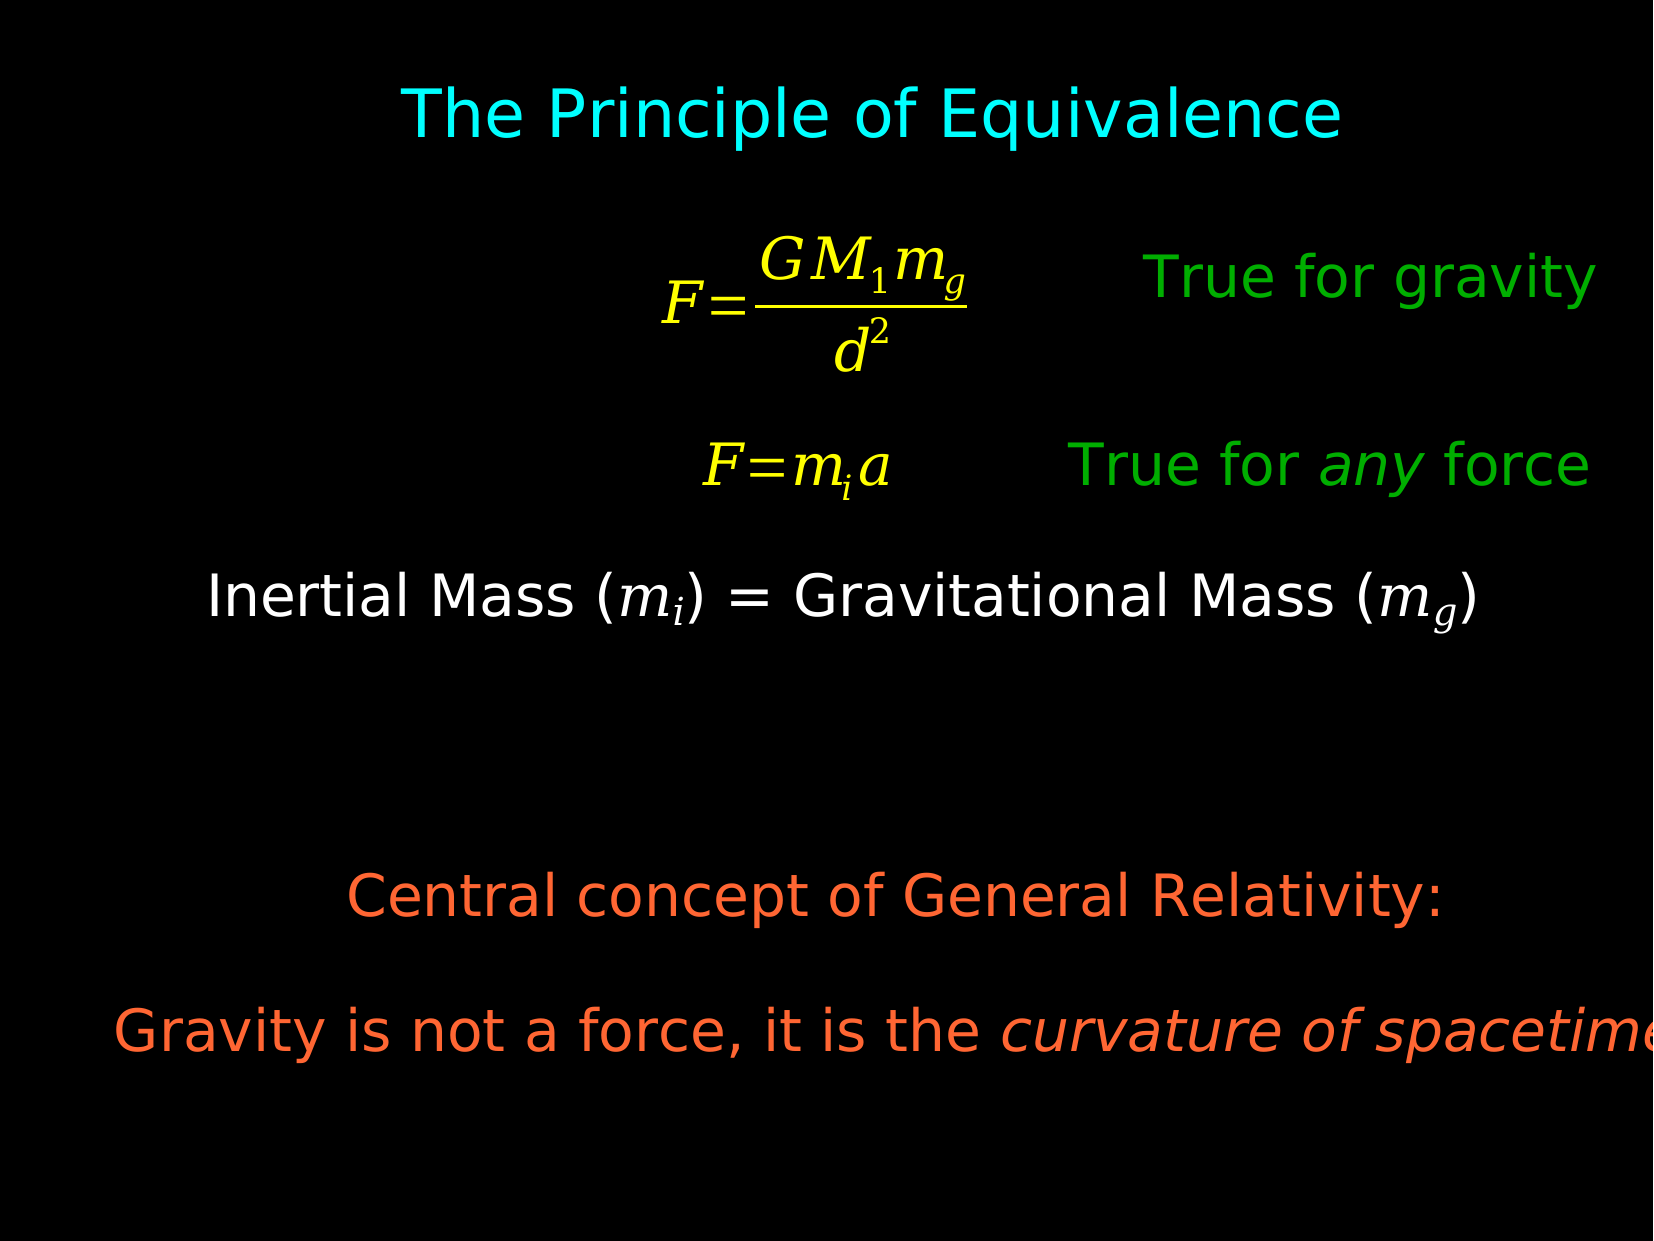

The Principle of Equivalence
True for gravity
True for any force
Inertial Mass (mi) = Gravitational Mass (mg)
Central concept of General Relativity:
Gravity is not a force, it is the curvature of spacetime